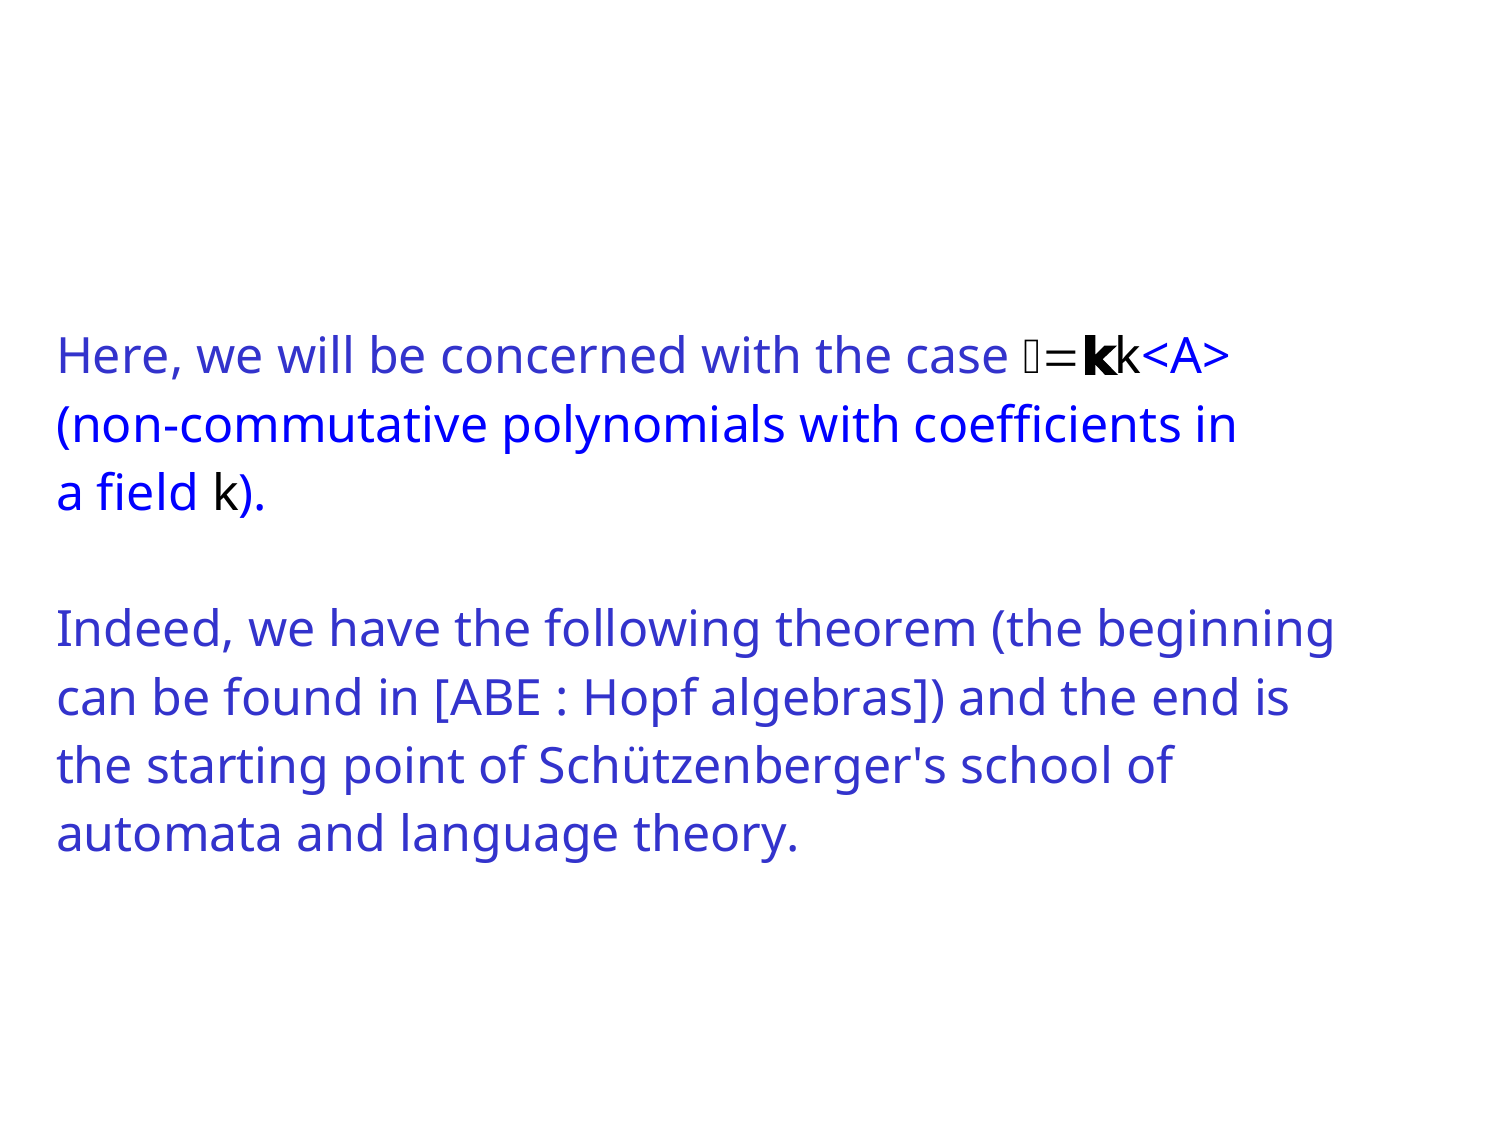

Here, we will be concerned with the case =kk<A>
(non-commutative polynomials with coefficients in
a field k).
Indeed, we have the following theorem (the beginning
can be found in [ABE : Hopf algebras]) and the end is
the starting point of Schützenberger's school of
automata and language theory.